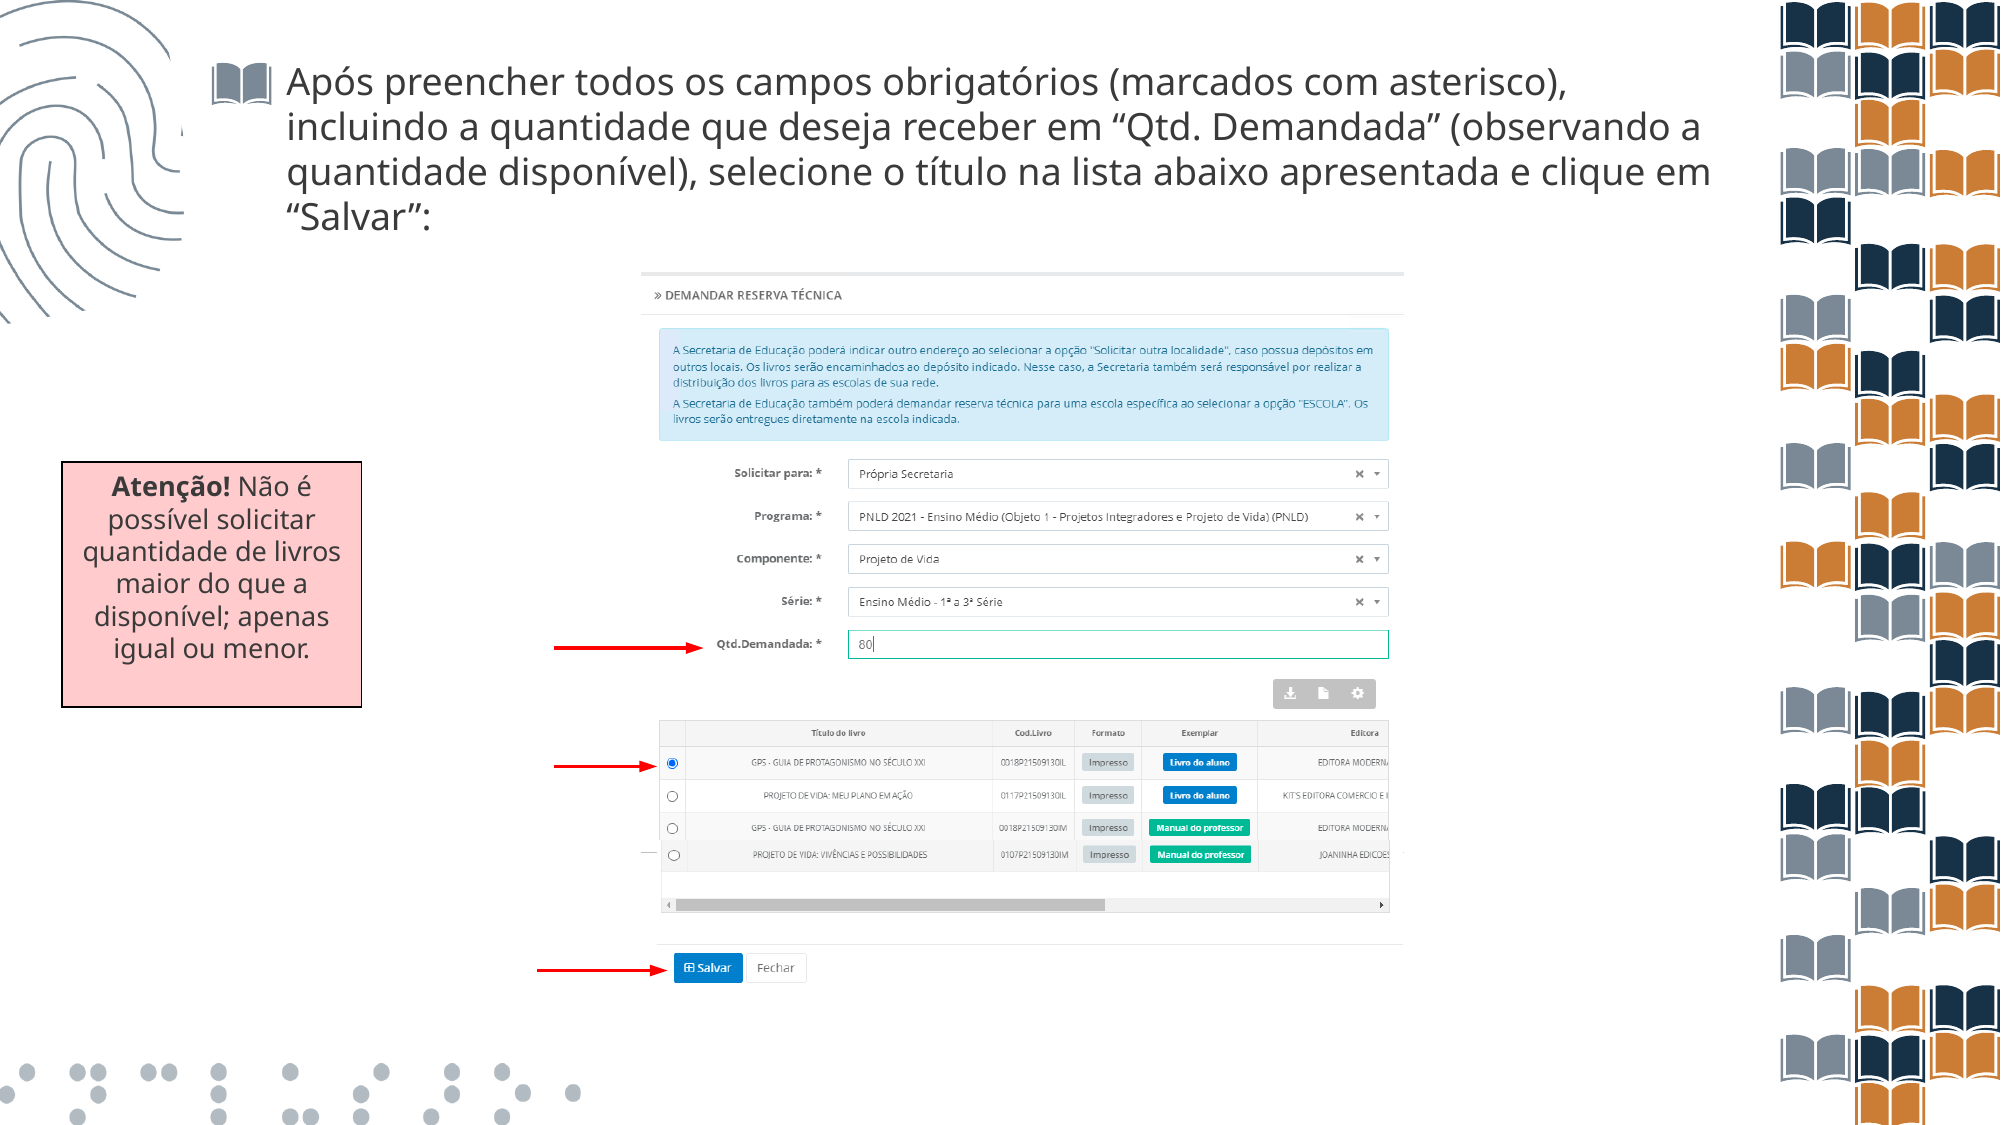

Após preencher todos os campos obrigatórios (marcados com asterisco), incluindo a quantidade que deseja receber em “Qtd. Demandada” (observando a quantidade disponível), selecione o título na lista abaixo apresentada e clique em “Salvar”:
Atenção! Não é possível solicitar quantidade de livros maior do que a disponível; apenas igual ou menor.